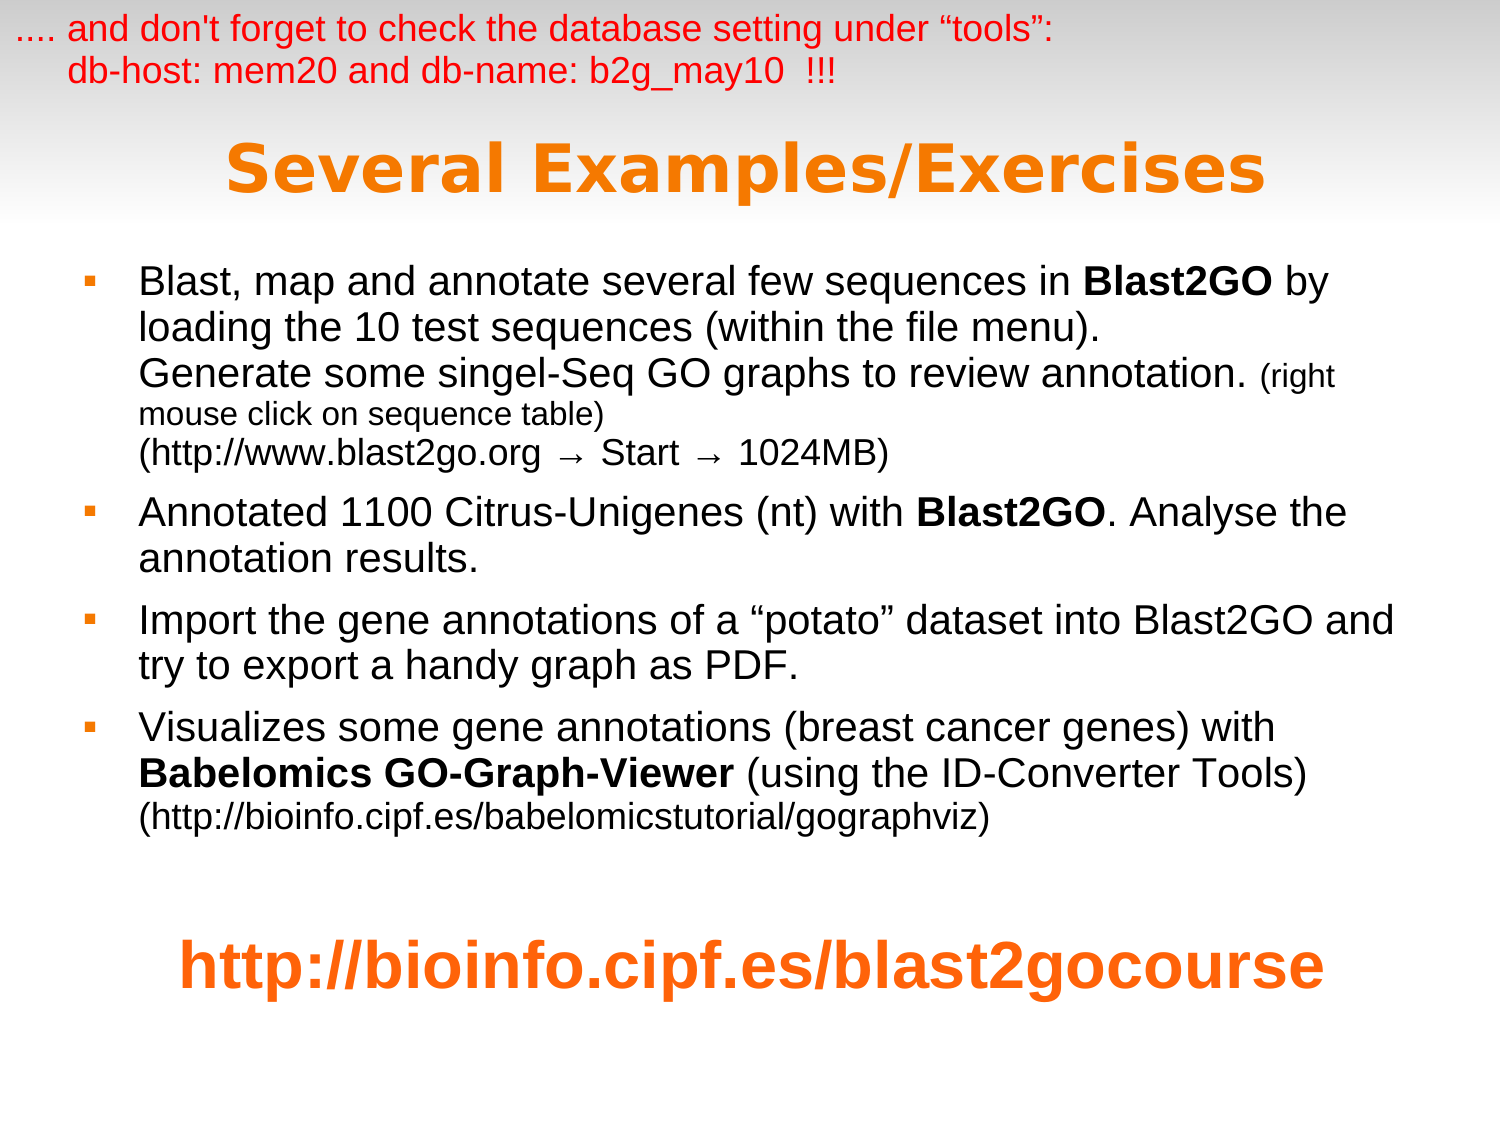

.... and don't forget to check the database setting under “tools”:
 db-host: mem20 and db-name: b2g_may10 !!!
# Several Examples/Exercises
Blast, map and annotate several few sequences in Blast2GO by loading the 10 test sequences (within the file menu).
Generate some singel-Seq GO graphs to review annotation. (right mouse click on sequence table)
(http://www.blast2go.org → Start → 1024MB)
Annotated 1100 Citrus-Unigenes (nt) with Blast2GO. Analyse the annotation results.
Import the gene annotations of a “potato” dataset into Blast2GO and try to export a handy graph as PDF.
Visualizes some gene annotations (breast cancer genes) with Babelomics GO-Graph-Viewer (using the ID-Converter Tools)
(http://bioinfo.cipf.es/babelomicstutorial/gographviz)
http://bioinfo.cipf.es/blast2gocourse